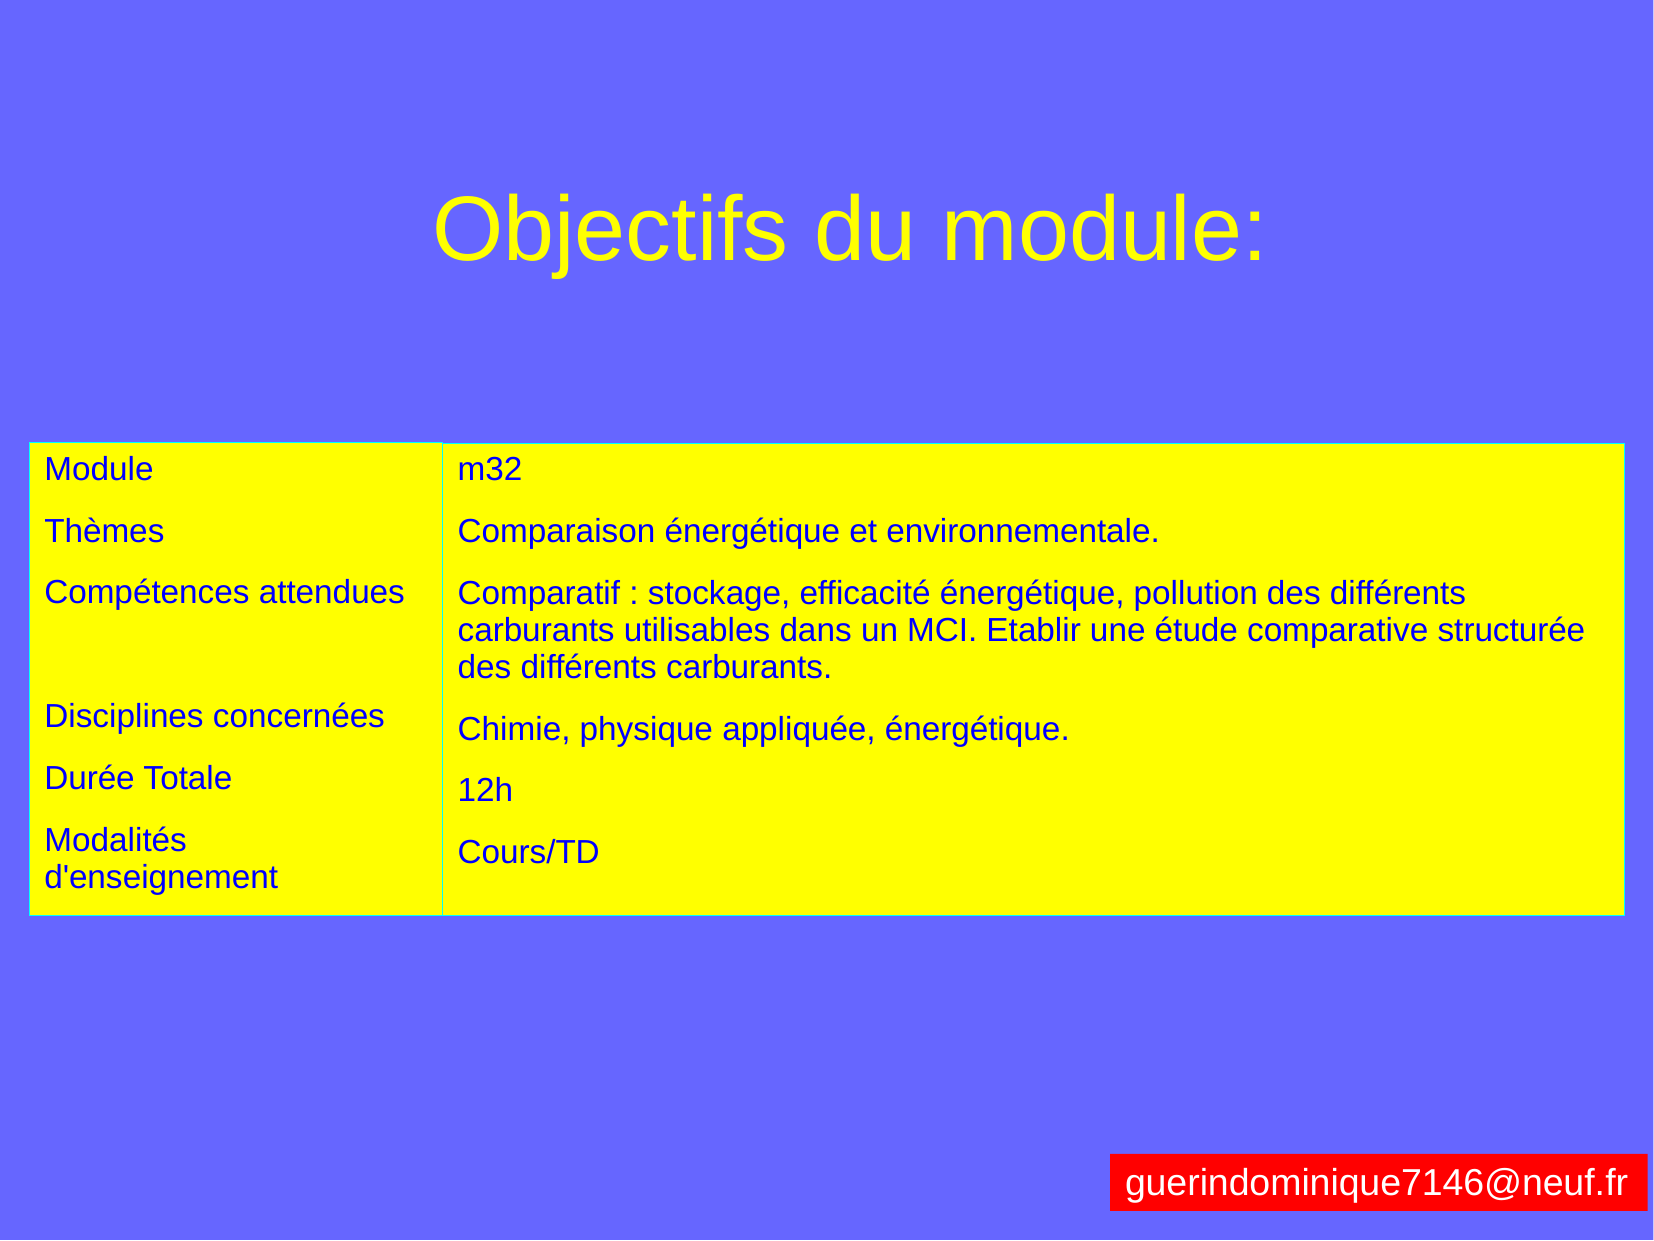

# Objectifs du module:
Module
Thèmes
Compétences attendues
Disciplines concernées
Durée Totale
Modalités d'enseignement
m32
Comparaison énergétique et environnementale.
Comparatif : stockage, efficacité énergétique, pollution des différents carburants utilisables dans un MCI. Etablir une étude comparative structurée des différents carburants.
Chimie, physique appliquée, énergétique.
12h
Cours/TD
guerindominique7146@neuf.fr